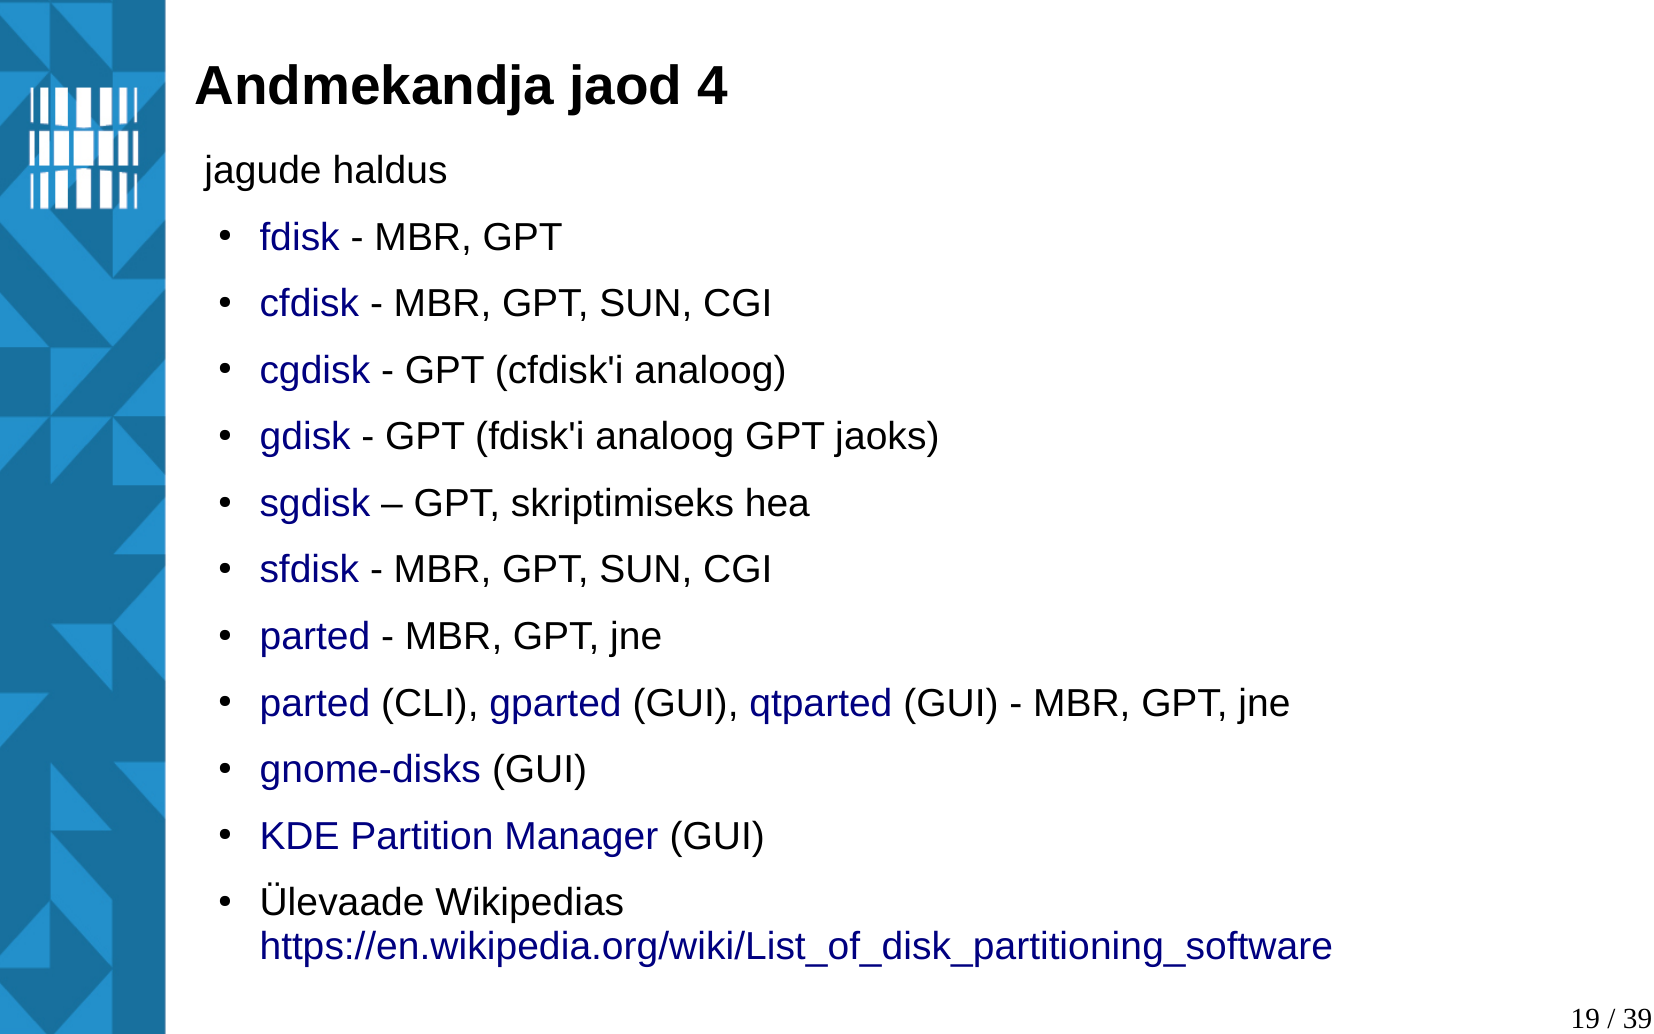

# Andmekandja jaod 4
jagude haldus
fdisk - MBR, GPT
cfdisk - MBR, GPT, SUN, CGI
cgdisk - GPT (cfdisk'i analoog)
gdisk - GPT (fdisk'i analoog GPT jaoks)
sgdisk – GPT, skriptimiseks hea
sfdisk - MBR, GPT, SUN, CGI
parted - MBR, GPT, jne
parted (CLI), gparted (GUI), qtparted (GUI) - MBR, GPT, jne
gnome-disks (GUI)
KDE Partition Manager (GUI)
Ülevaade Wikipedias https://en.wikipedia.org/wiki/List_of_disk_partitioning_software
19